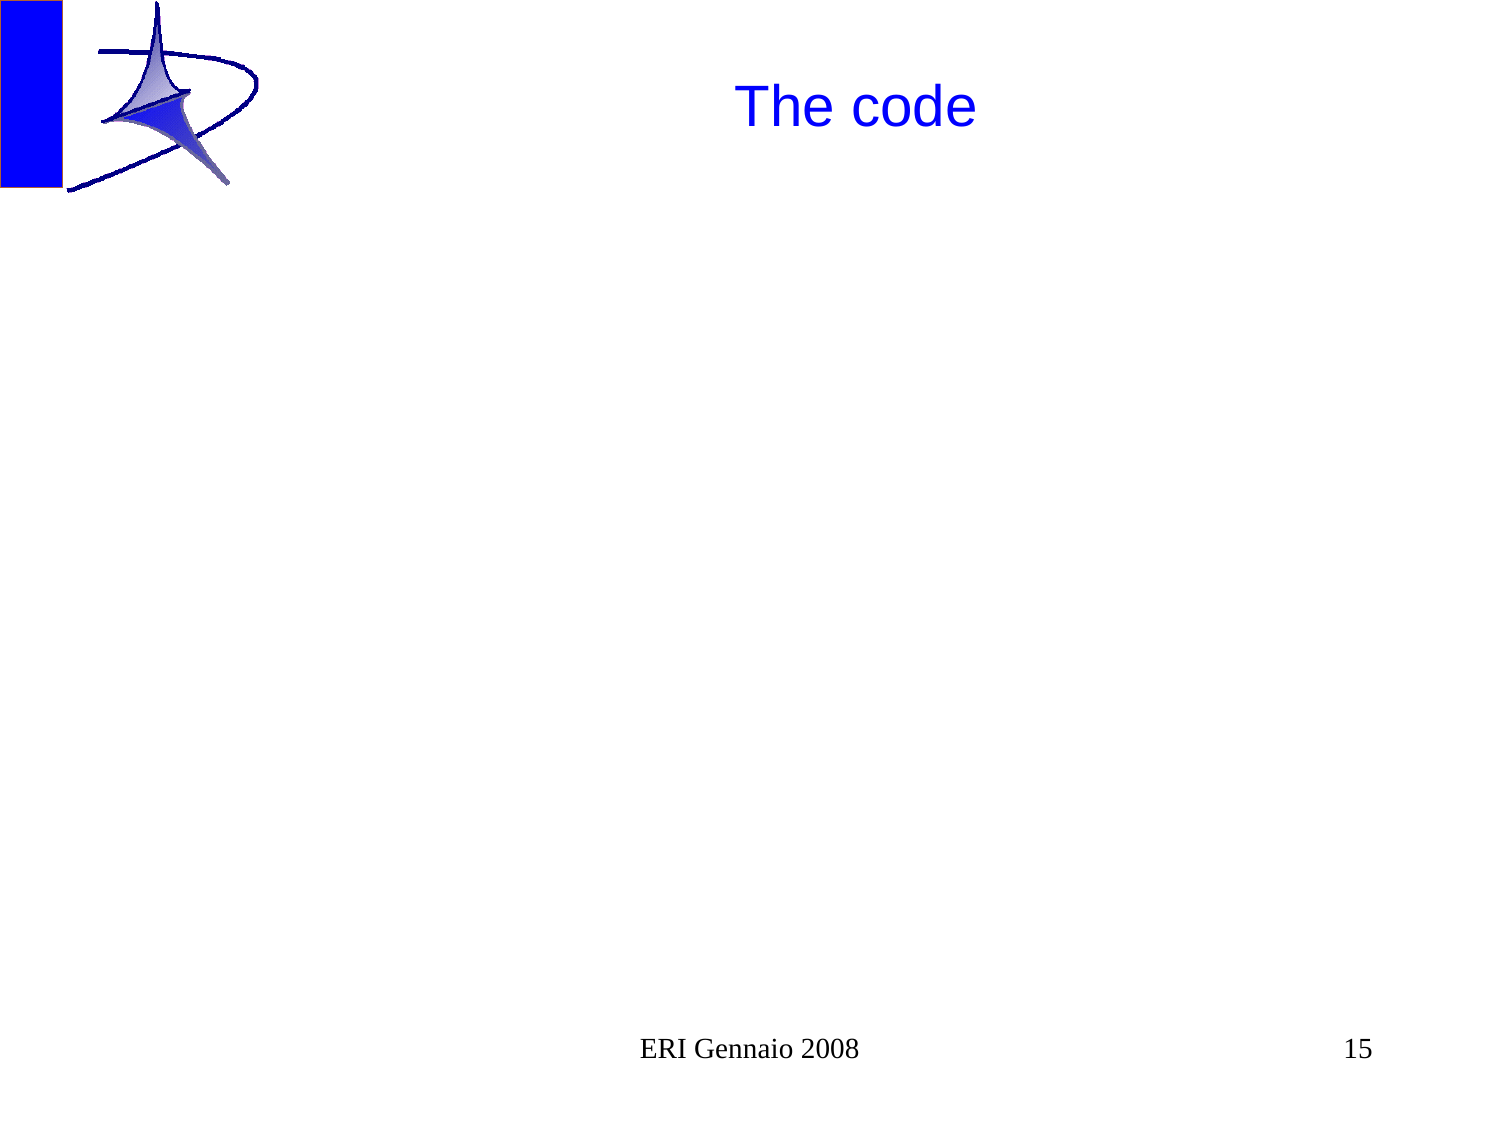

# The code
ERI Gennaio 2008
15